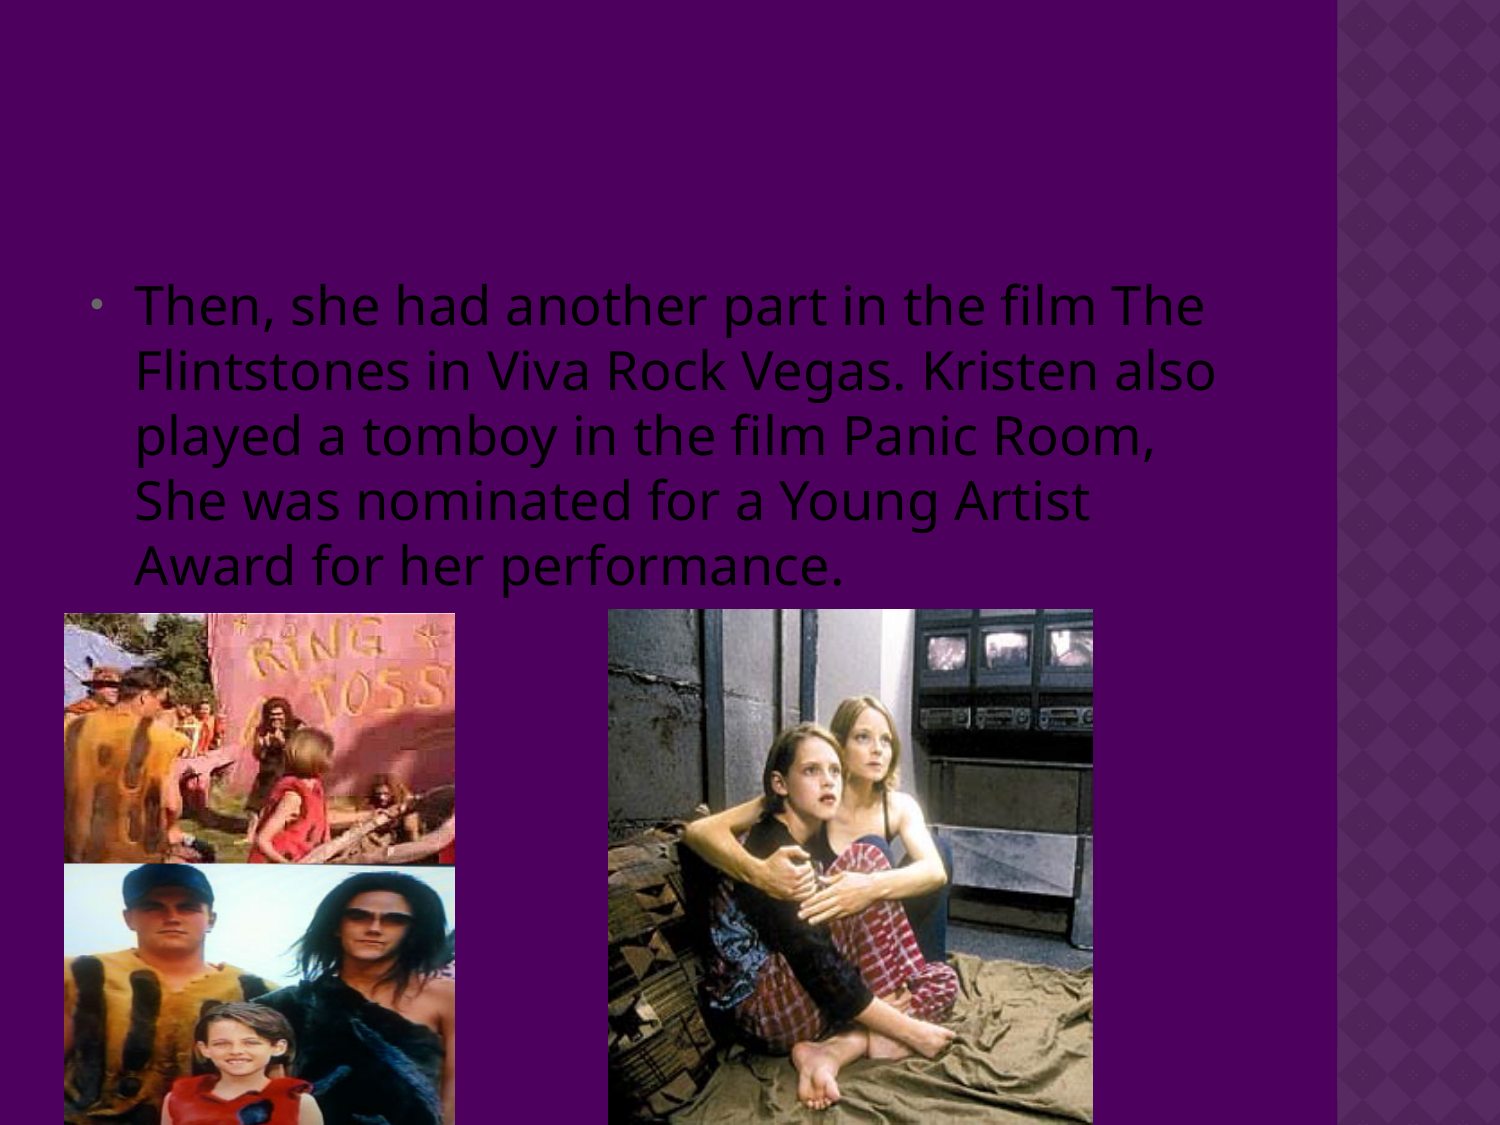

#
Then, she had another part in the film The Flintstones in Viva Rock Vegas. Kristen also played a tomboy in the film Panic Room, She was nominated for a Young Artist Award for her performance.